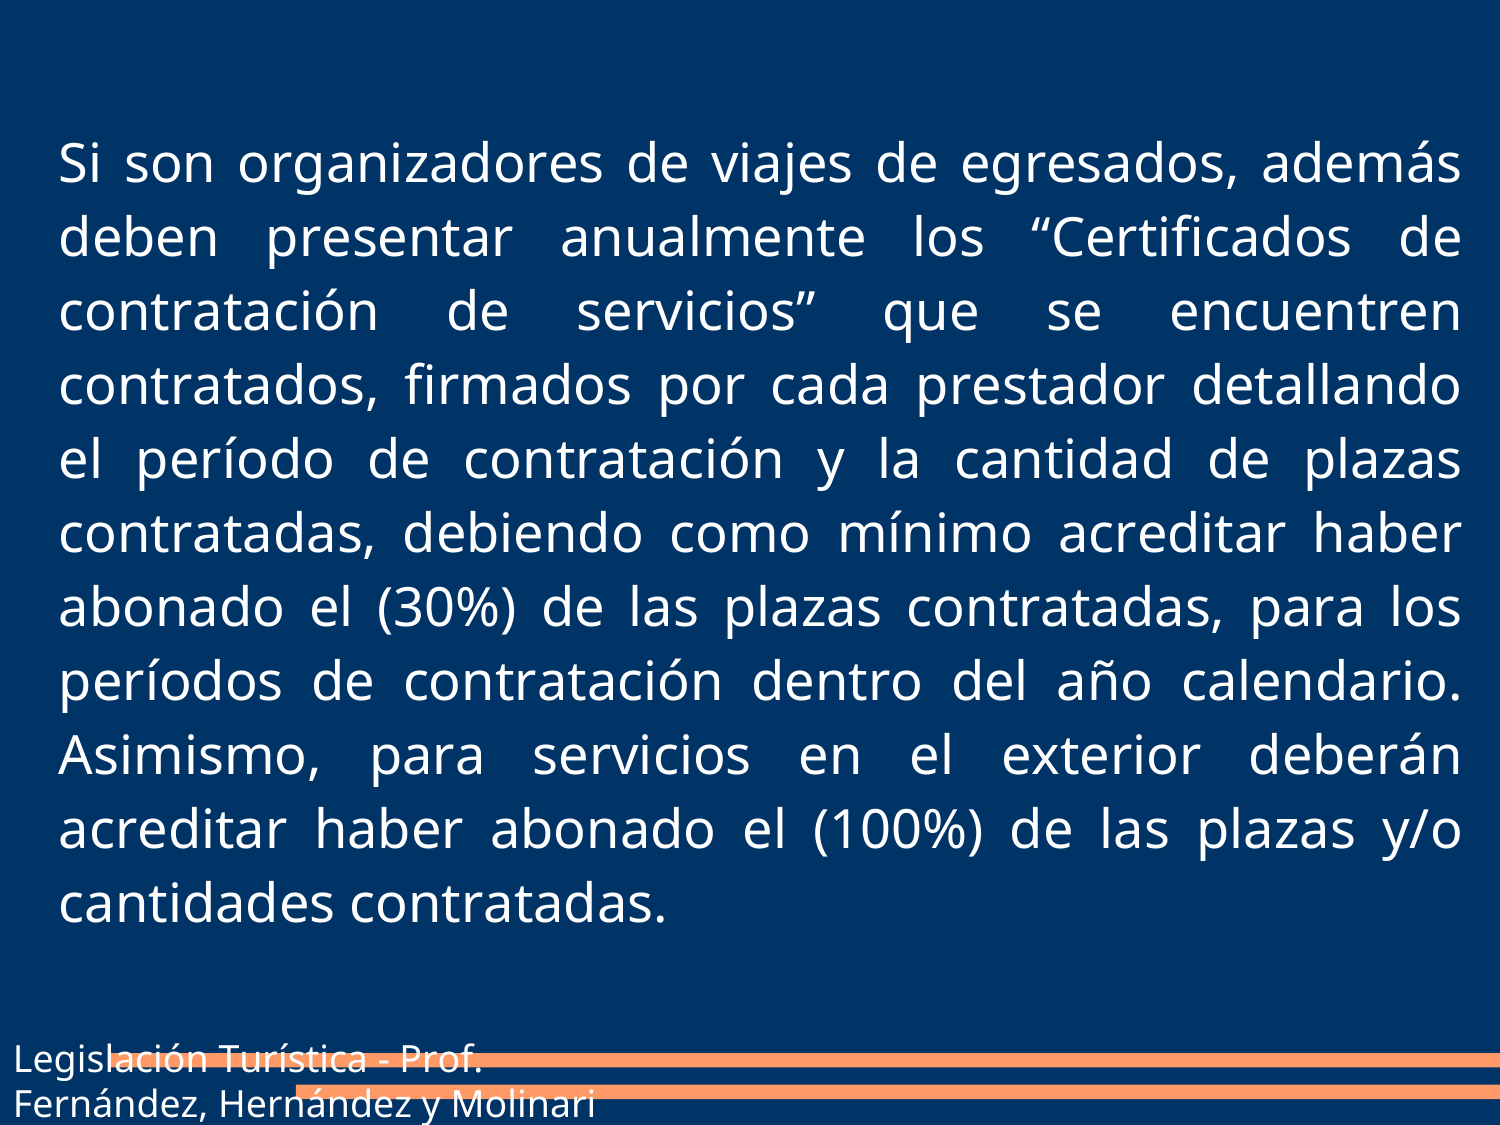

# Si son organizadores de viajes de egresados, además deben presentar anualmente los “Certificados de contratación de servicios” que se encuentren contratados, firmados por cada prestador detallando el período de contratación y la cantidad de plazas contratadas, debiendo como mínimo acreditar haber abonado el (30%) de las plazas contratadas, para los períodos de contratación dentro del año calendario. Asimismo, para servicios en el exterior deberán acreditar haber abonado el (100%) de las plazas y/o cantidades contratadas.
Legislación Turística - Prof. Fernández, Hernández y Molinari